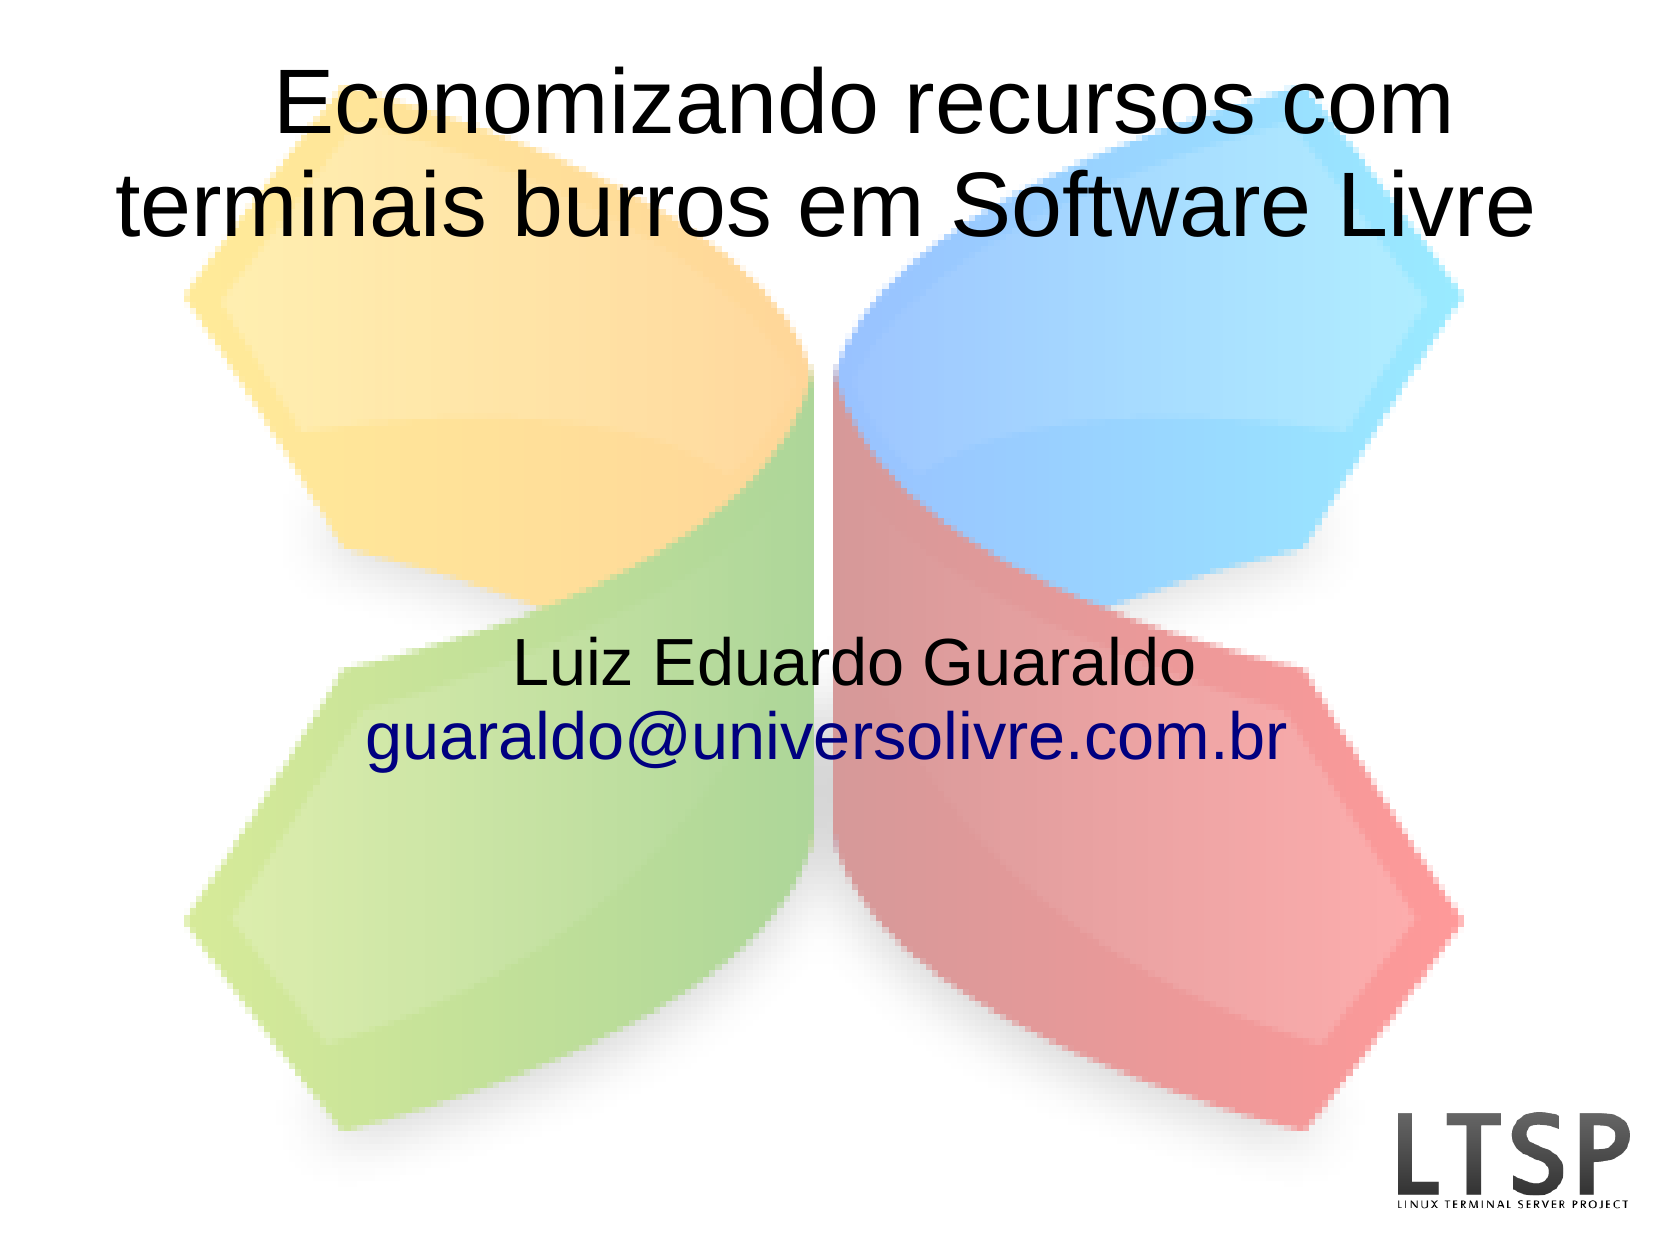

# Economizando recursos com terminais burros em Software Livre
 Luiz Eduardo Guaraldo
guaraldo@universolivre.com.br